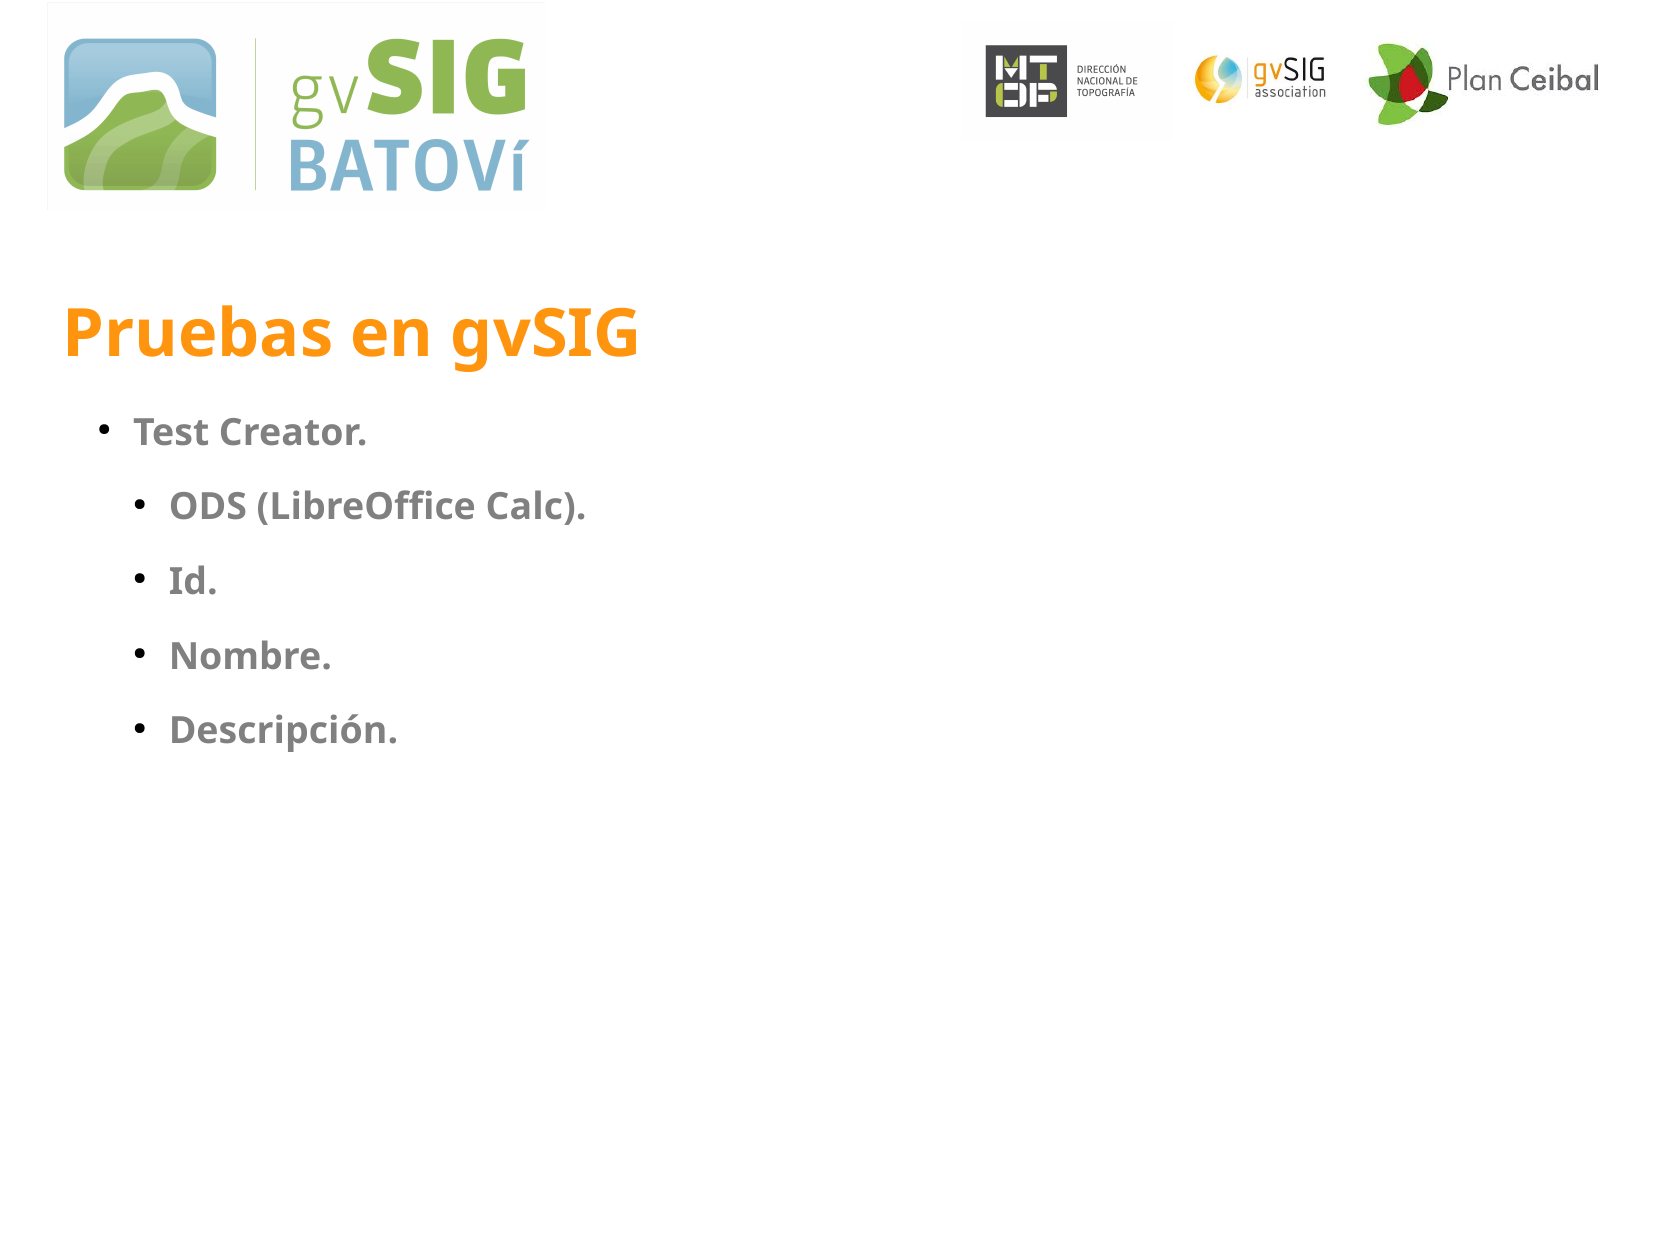

# Pruebas en gvSIG
Test Creator.
ODS (LibreOffice Calc).
Id.
Nombre.
Descripción.